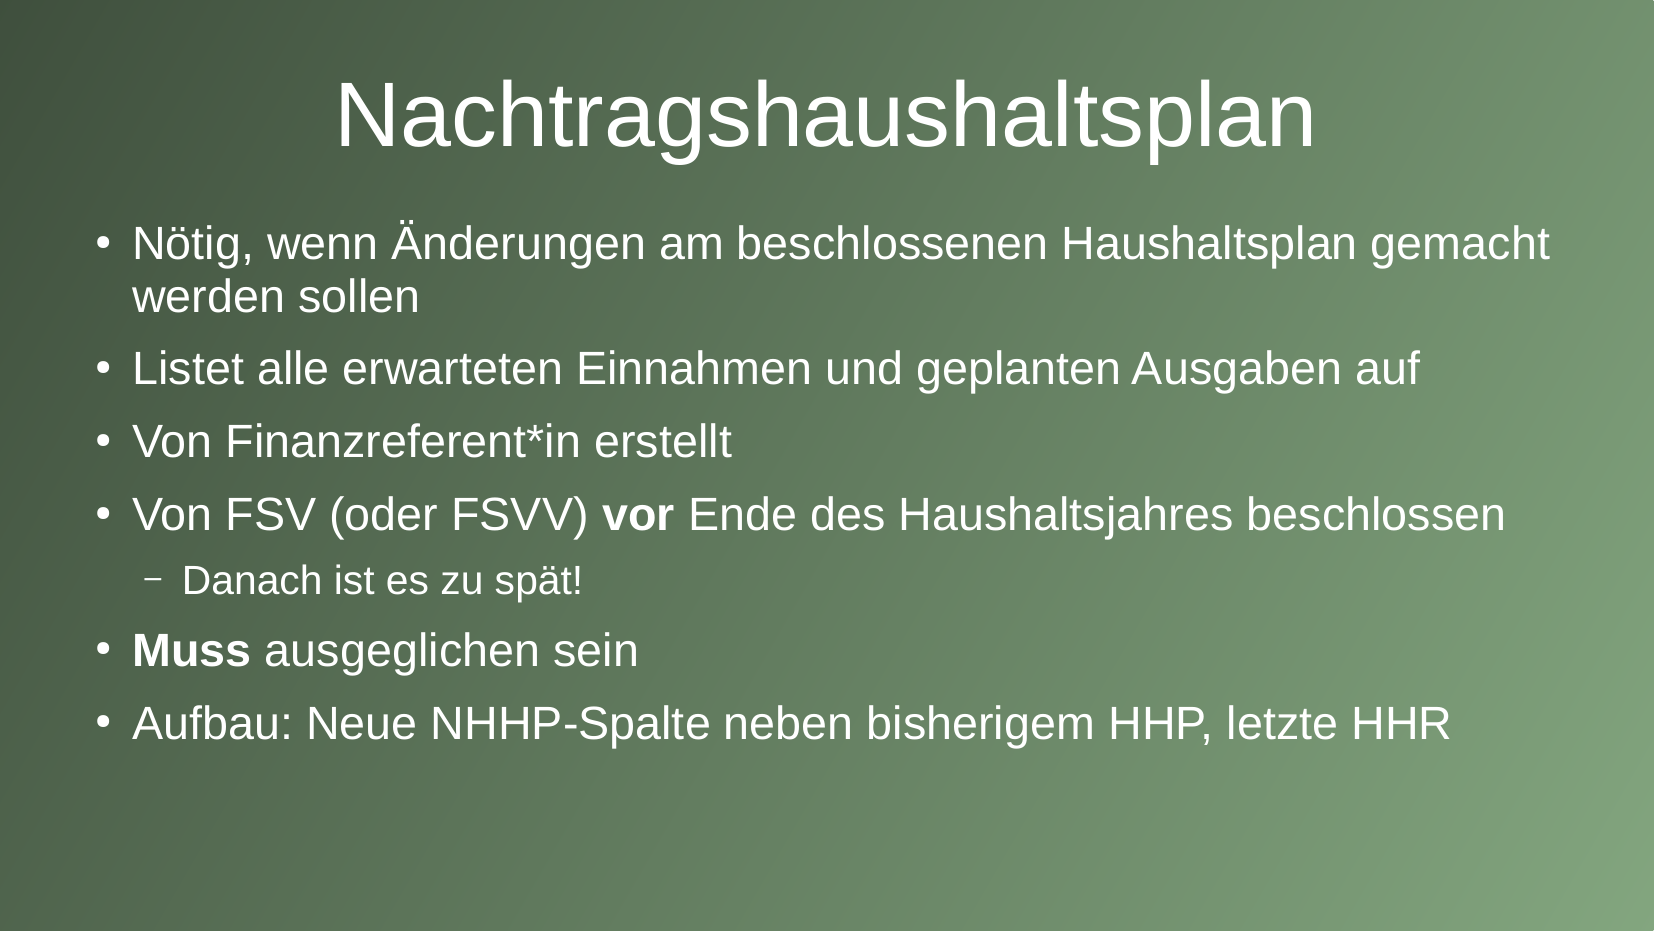

# Nachtragshaushaltsplan
Nötig, wenn Änderungen am beschlossenen Haushaltsplan gemacht werden sollen
Listet alle erwarteten Einnahmen und geplanten Ausgaben auf
Von Finanzreferent*in erstellt
Von FSV (oder FSVV) vor Ende des Haushaltsjahres beschlossen
Danach ist es zu spät!
Muss ausgeglichen sein
Aufbau: Neue NHHP-Spalte neben bisherigem HHP, letzte HHR